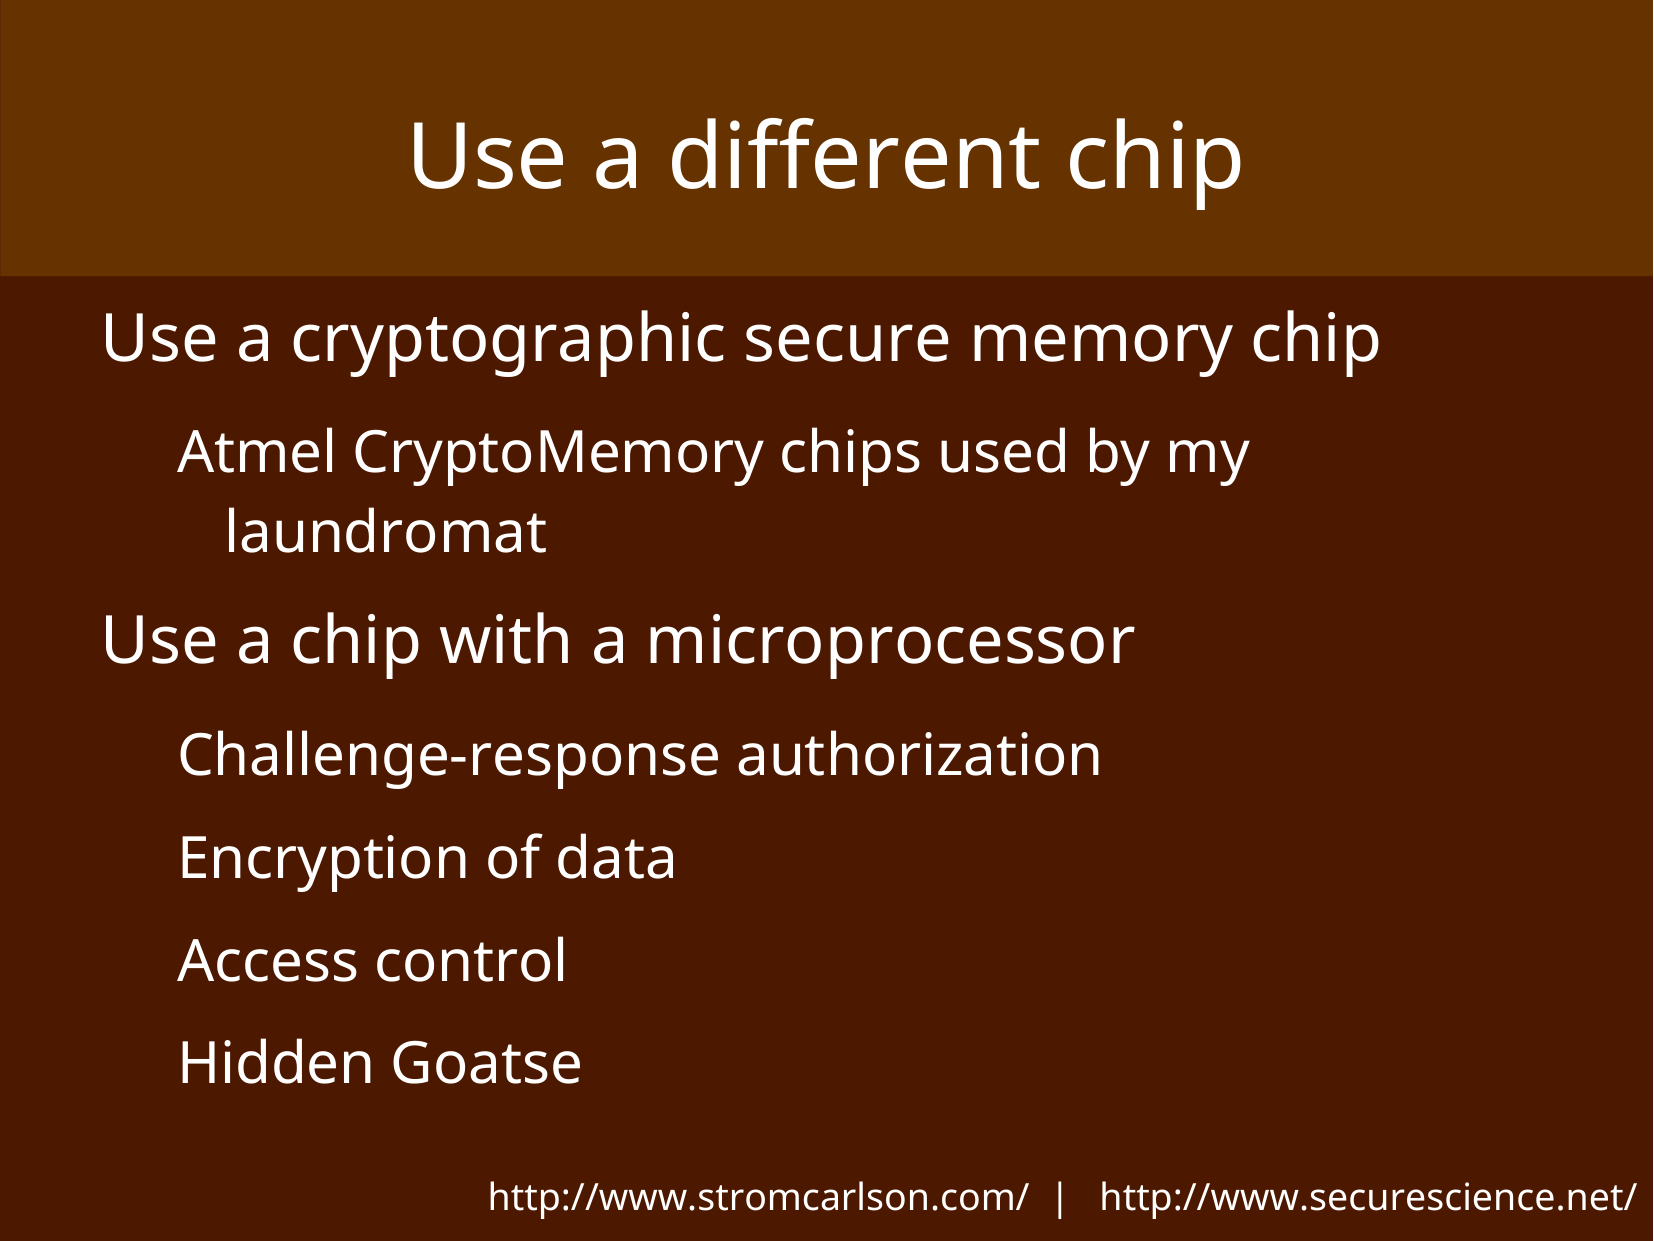

# Use a different chip
Use a cryptographic secure memory chip
Atmel CryptoMemory chips used by my laundromat
Use a chip with a microprocessor
Challenge-response authorization
Encryption of data
Access control
Hidden Goatse